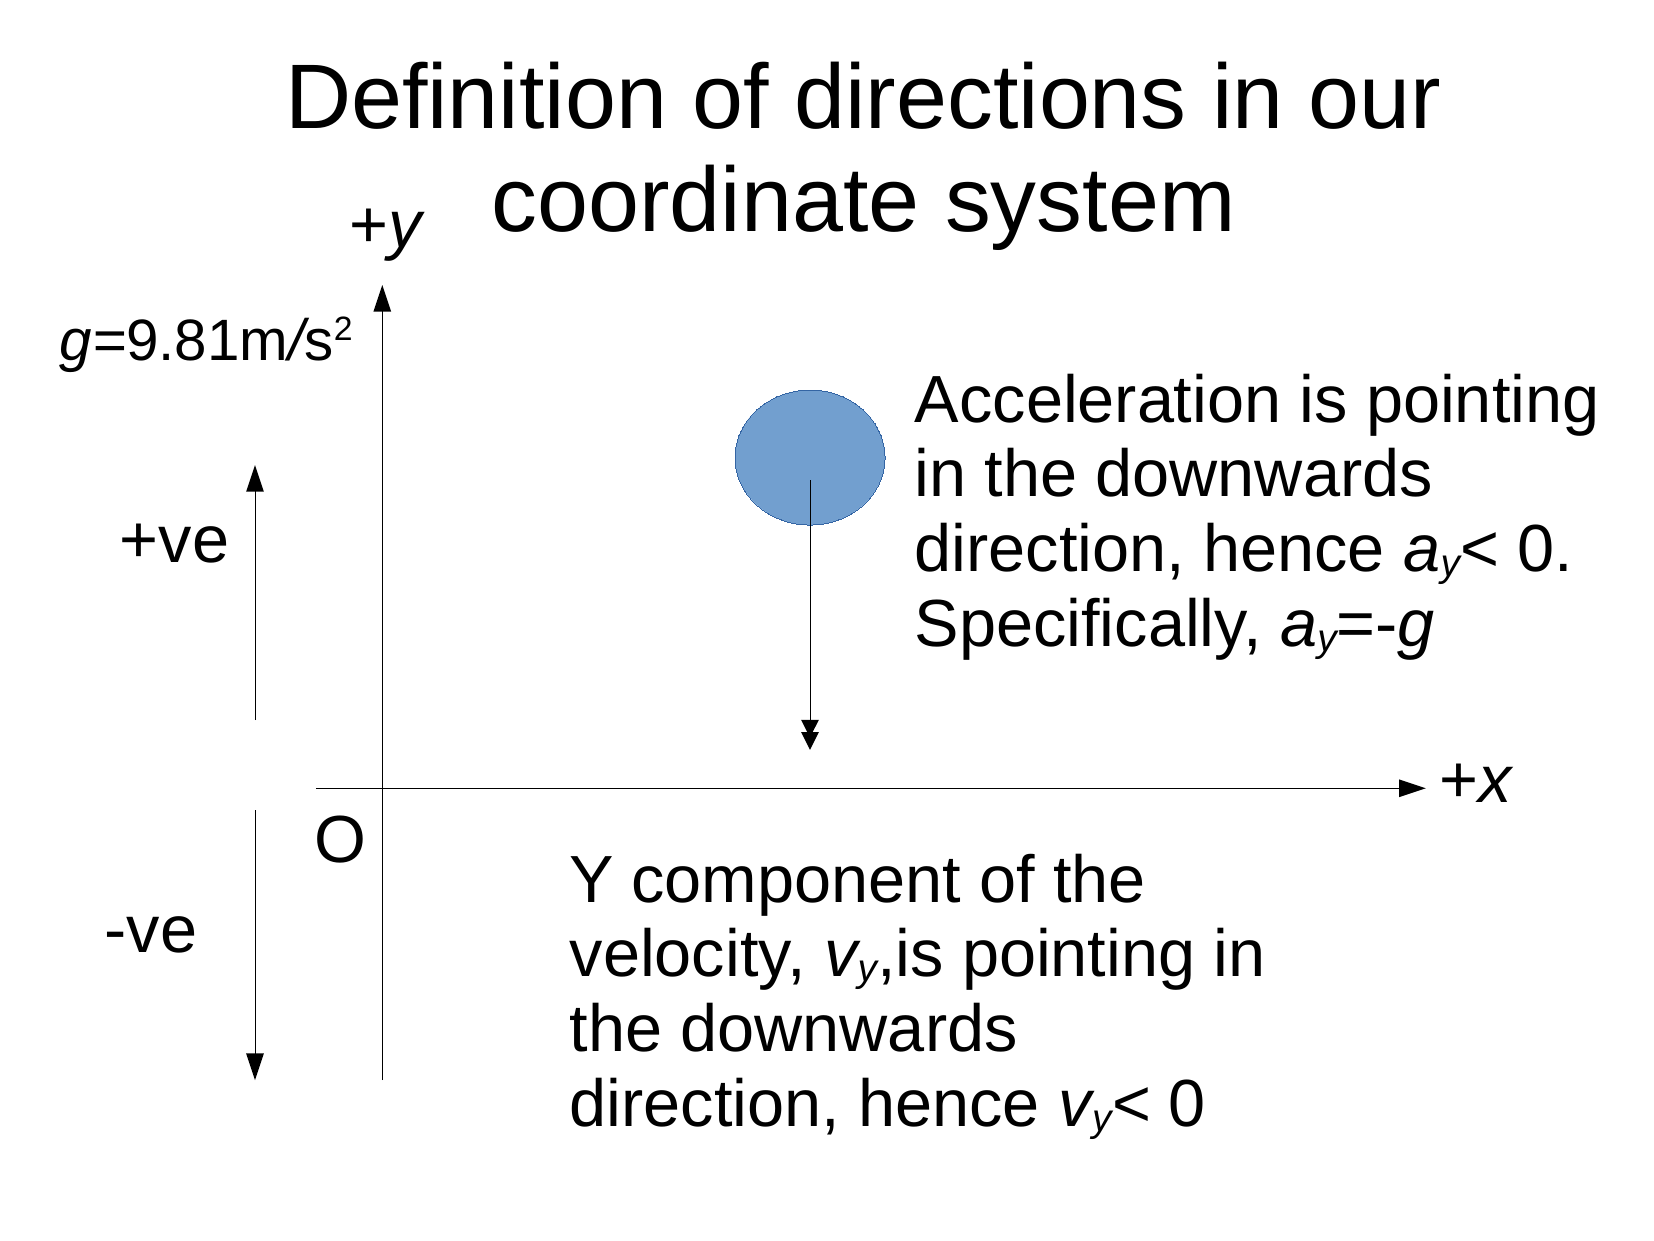

# Definition of directions in our coordinate system
+y
g=9.81m/s2
Acceleration is pointing in the downwards direction, hence ay< 0. Specifically, ay=-g
+ve
+x
O
Y component of the velocity, vy,is pointing in the downwards direction, hence vy< 0
-ve